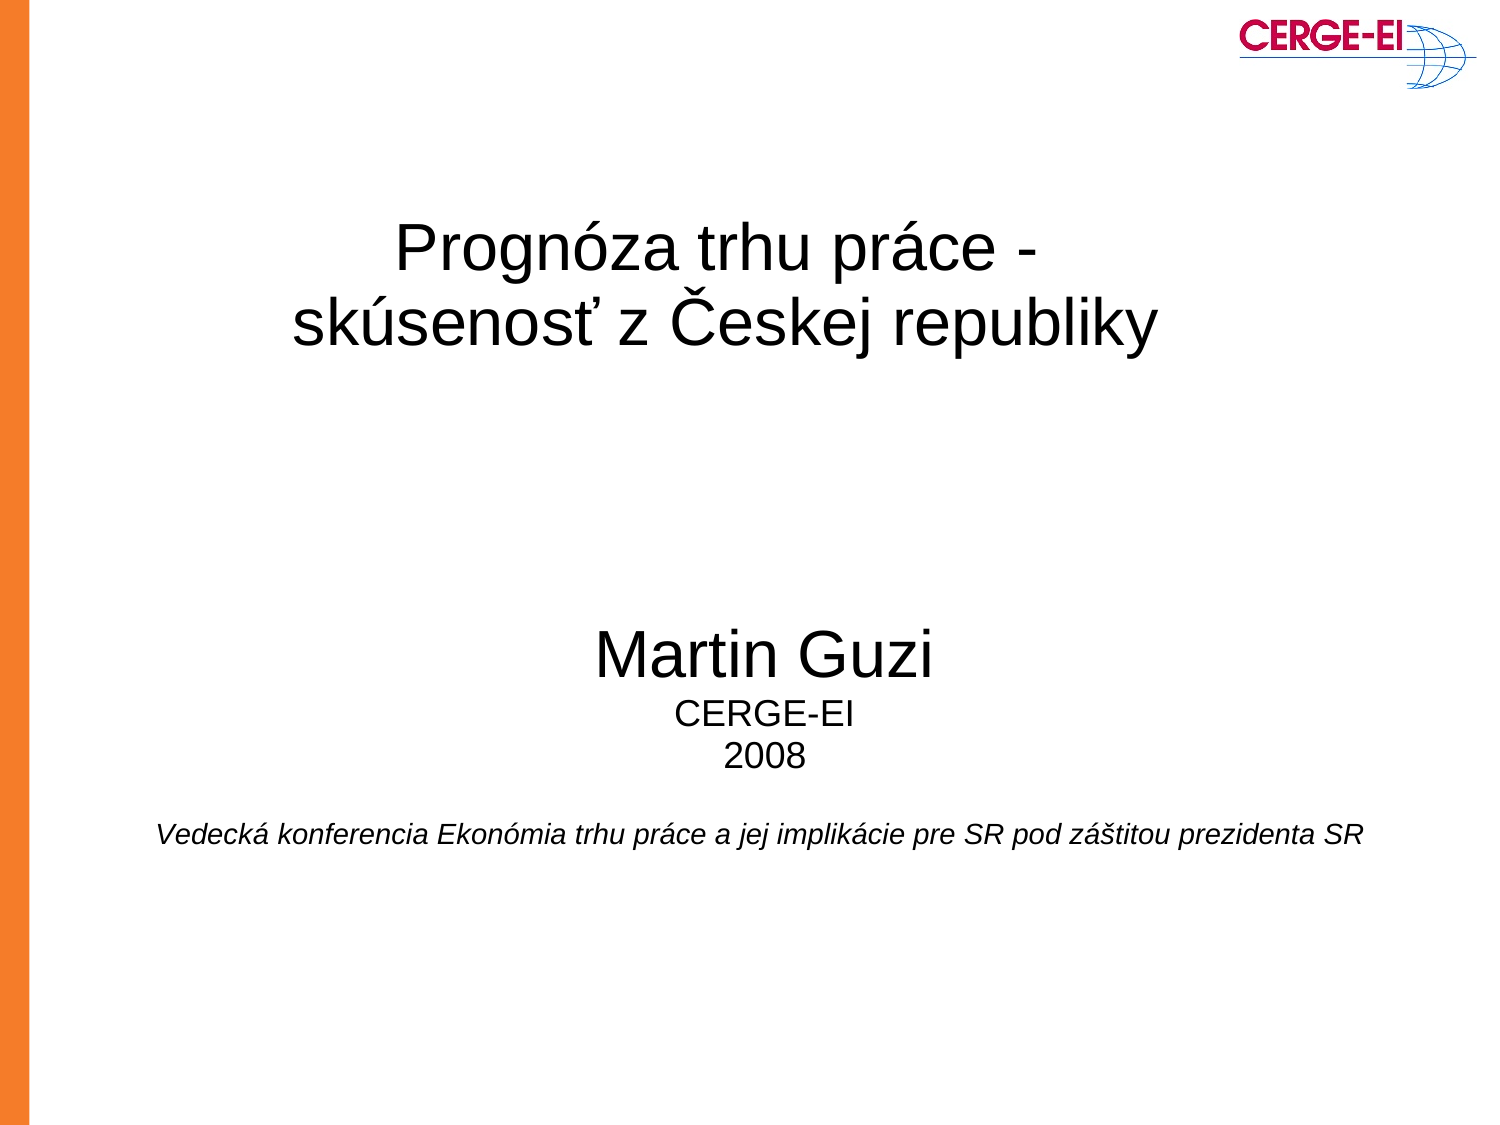

# Prognóza trhu práce - skúsenosť z Českej republiky
Martin Guzi
CERGE-EI
2008
Vedecká konferencia Ekonómia trhu práce a jej implikácie pre SR pod záštitou prezidenta SR